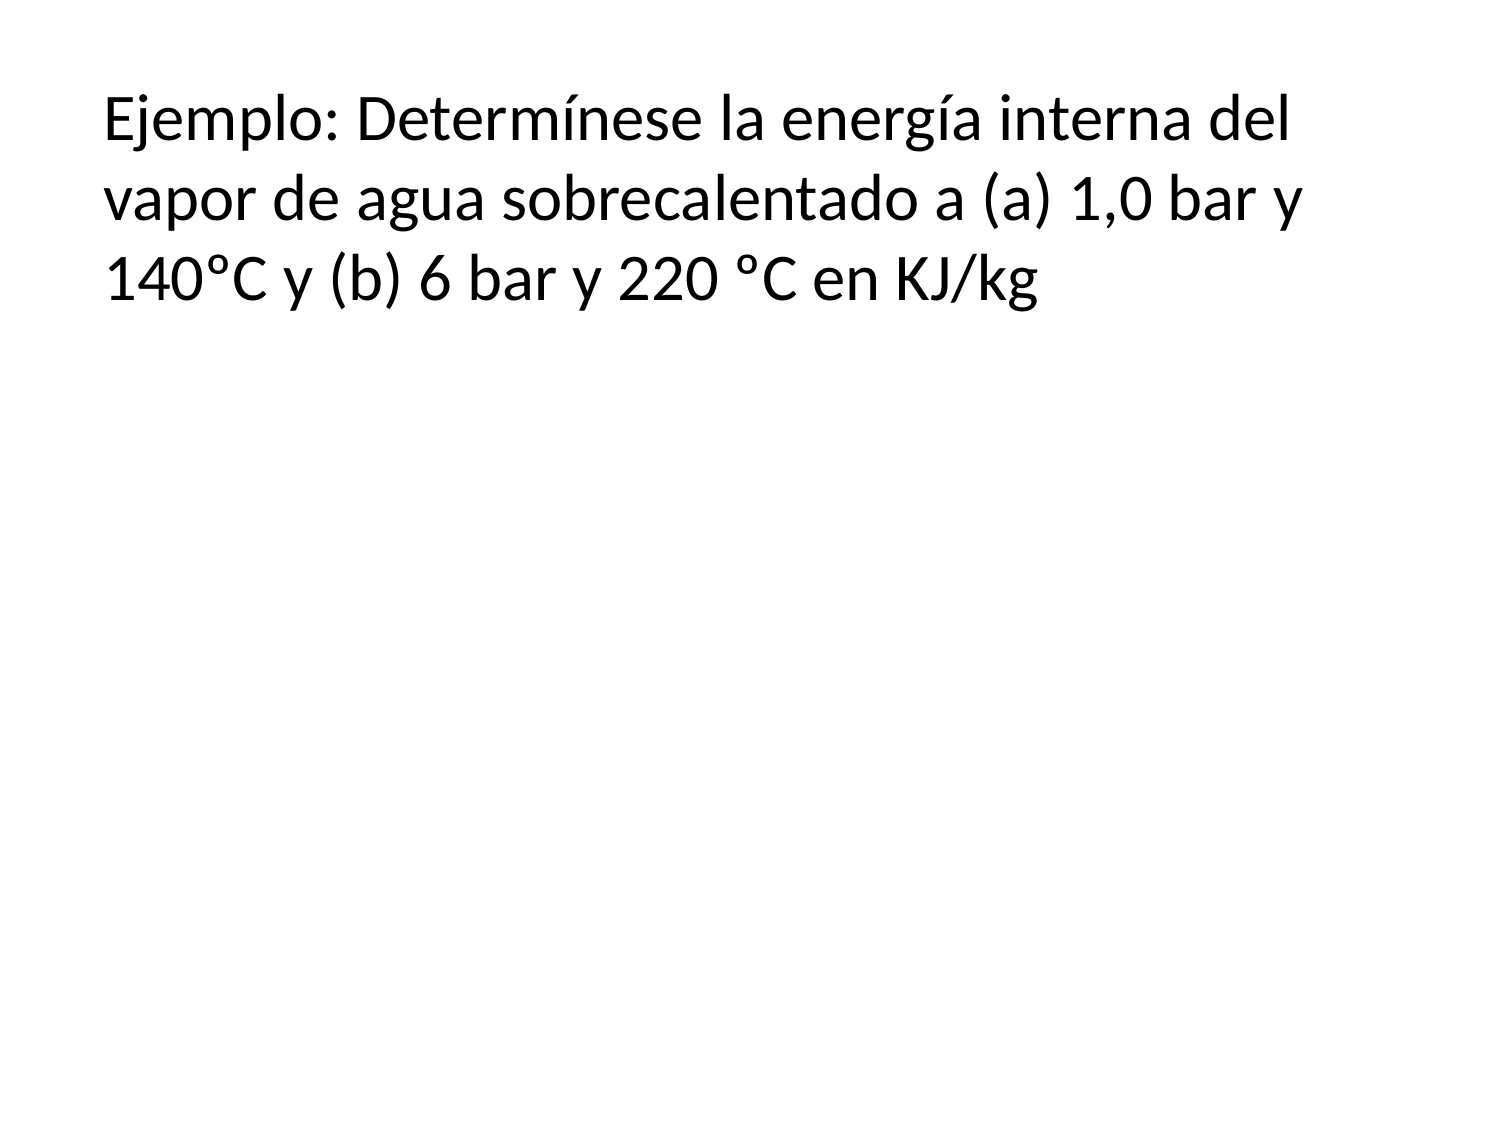

# Ejemplo: Determínese la energía interna del vapor de agua sobrecalentado a (a) 1,0 bar y 140ºC y (b) 6 bar y 220 ºC en KJ/kg